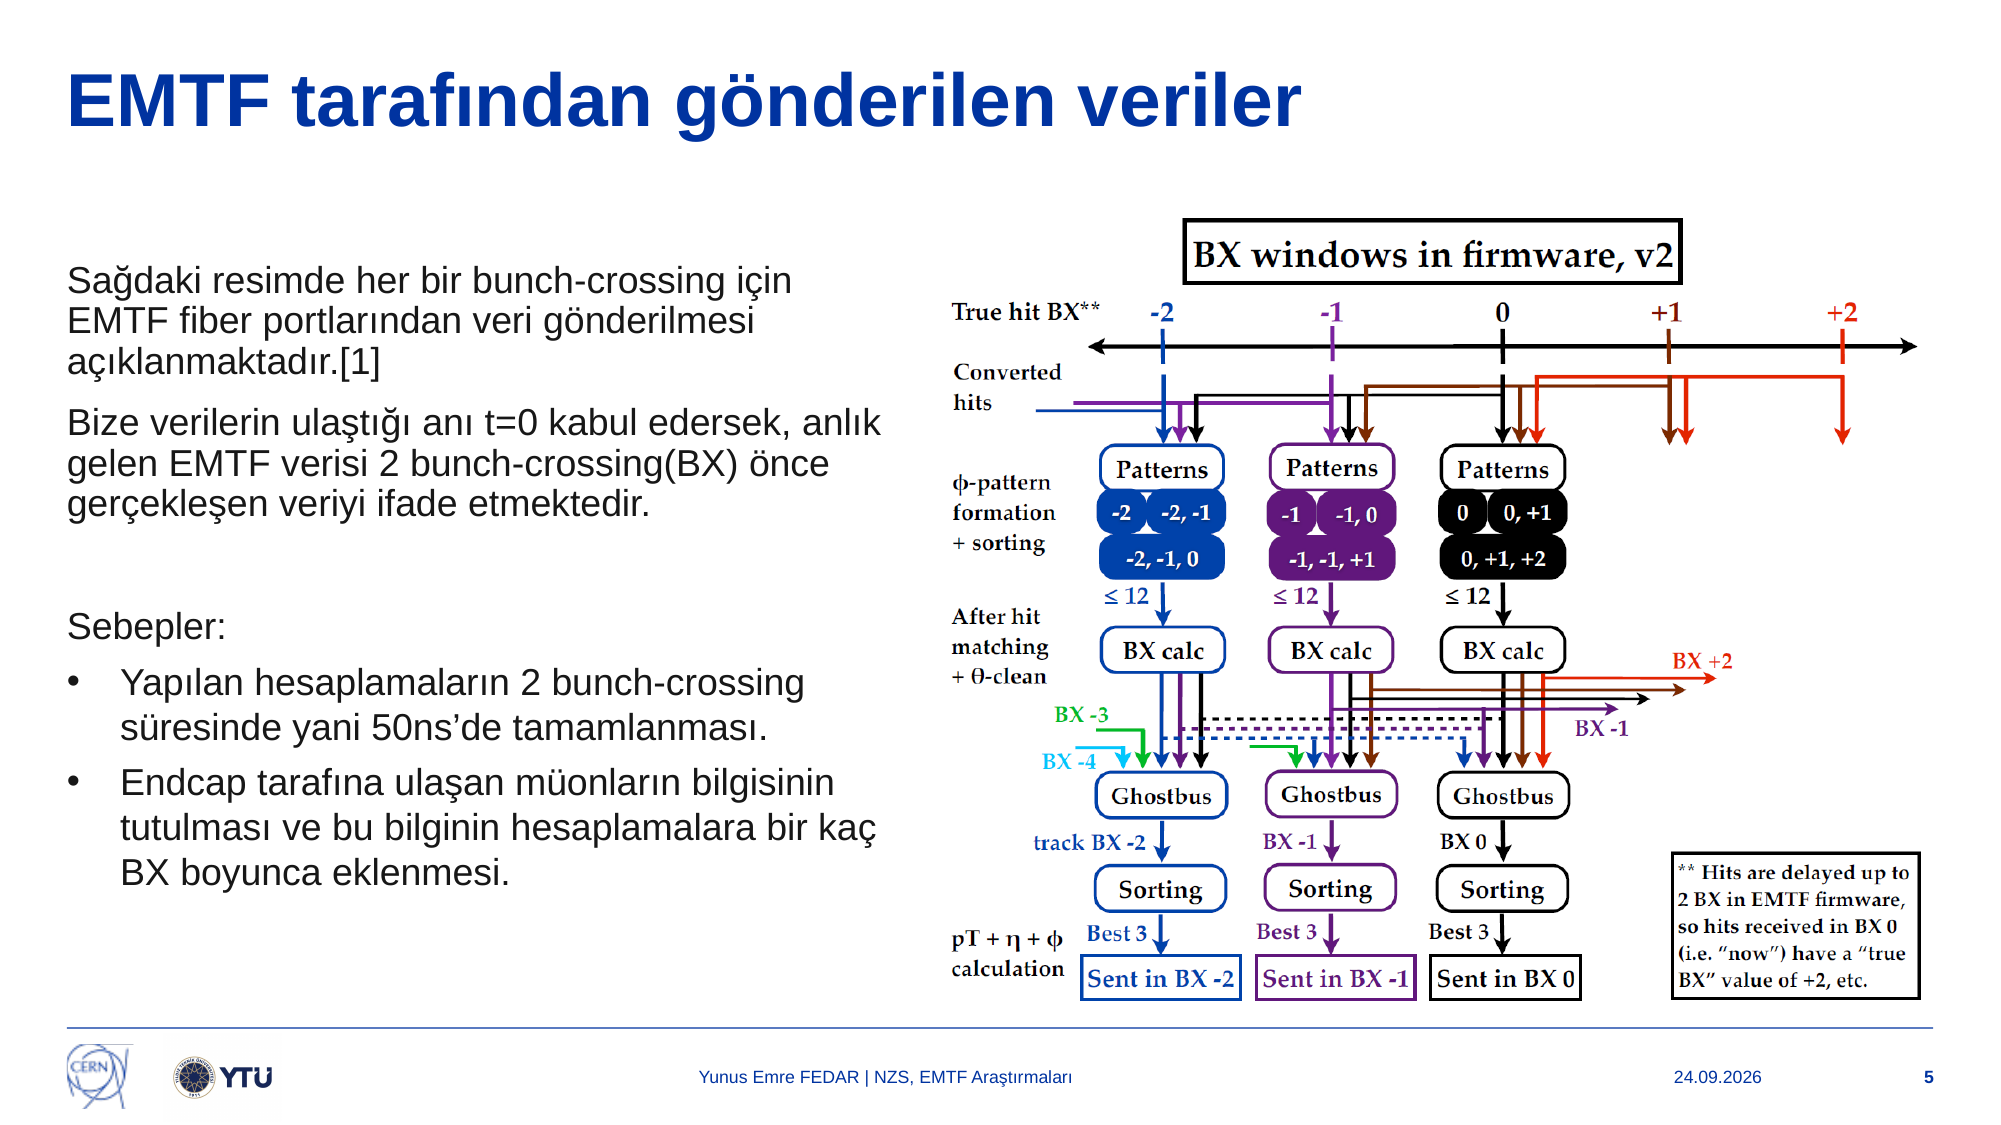

# EMTF tarafından gönderilen veriler
Sağdaki resimde her bir bunch-crossing için EMTF fiber portlarından veri gönderilmesi açıklanmaktadır.[1]
Bize verilerin ulaştığı anı t=0 kabul edersek, anlık gelen EMTF verisi 2 bunch-crossing(BX) önce gerçekleşen veriyi ifade etmektedir.
Sebepler:
Yapılan hesaplamaların 2 bunch-crossing süresinde yani 50ns’de tamamlanması.
Endcap tarafına ulaşan müonların bilgisinin tutulması ve bu bilginin hesaplamalara bir kaç BX boyunca eklenmesi.
Yunus Emre FEDAR | NZS, EMTF Araştırmaları